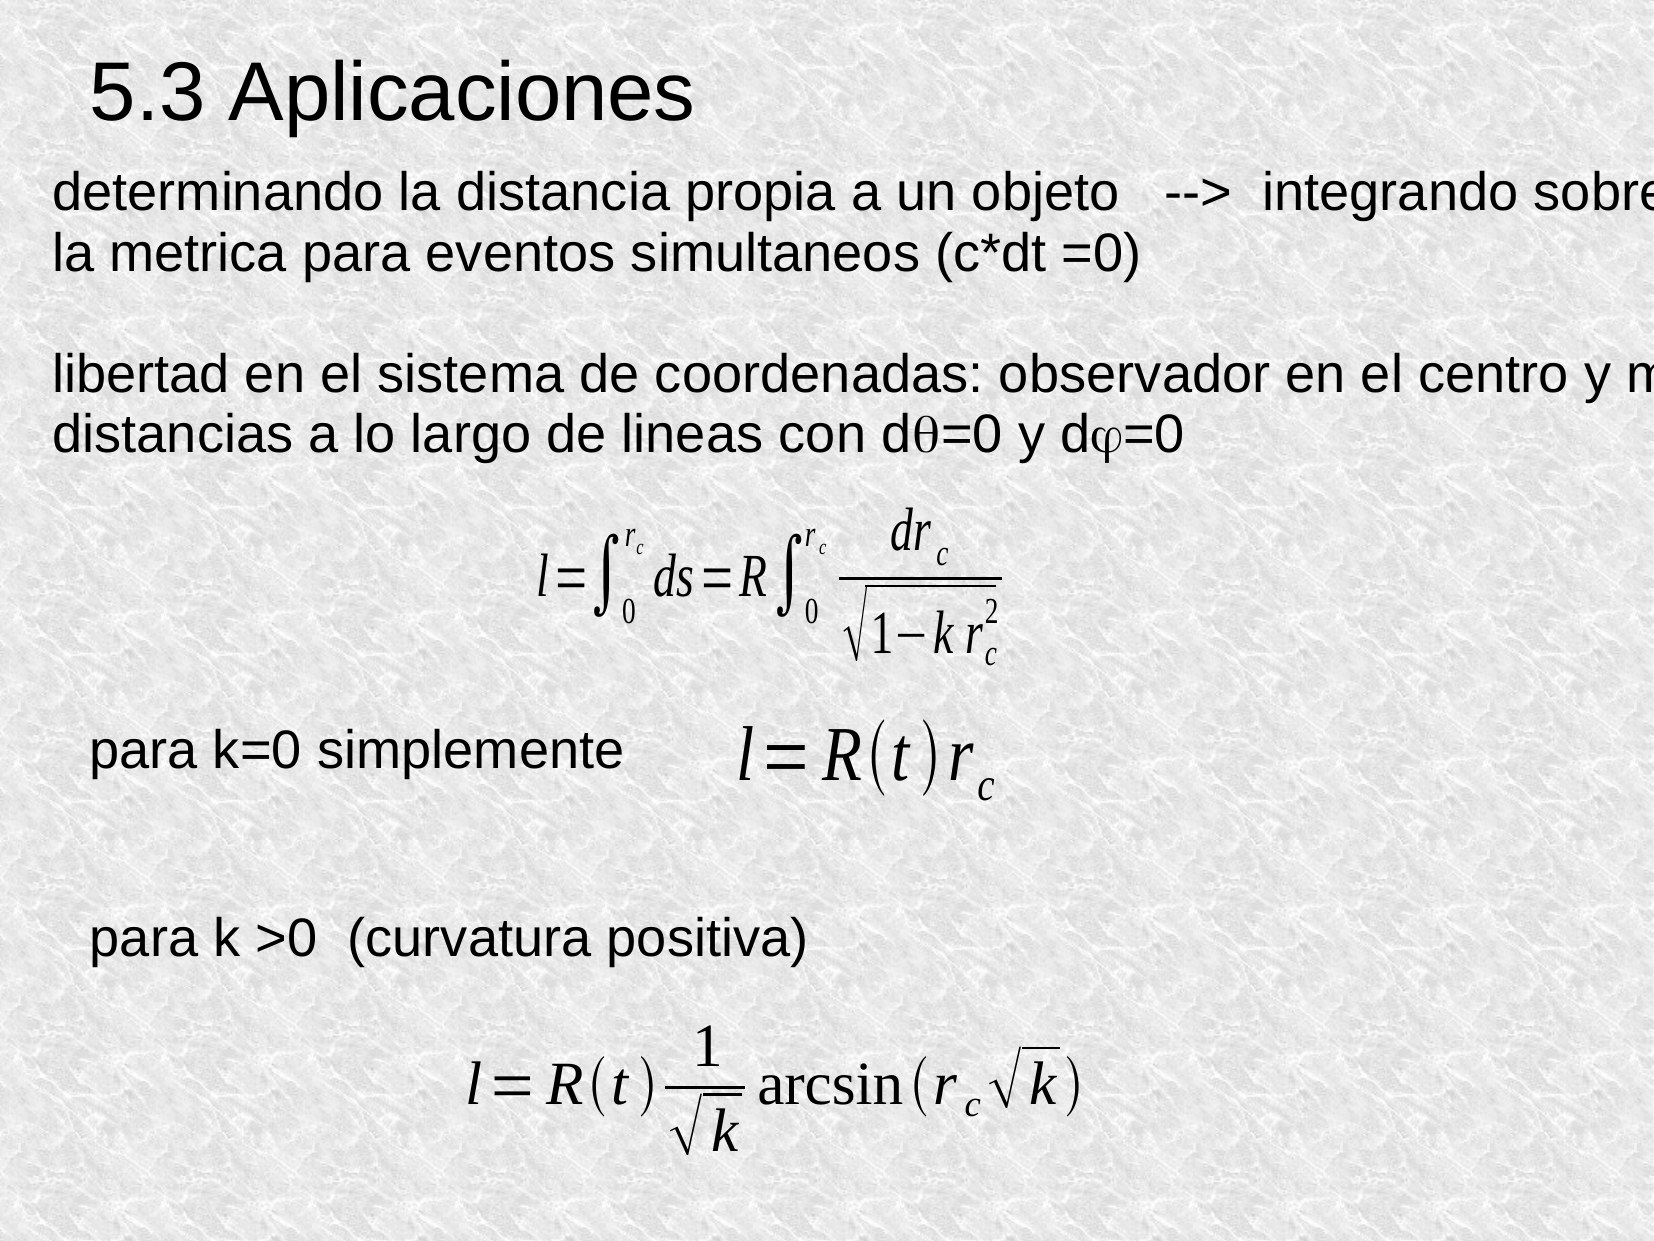

5.3 Aplicaciones
determinando la distancia propia a un objeto --> integrando sobre
la metrica para eventos simultaneos (c*dt =0)
libertad en el sistema de coordenadas: observador en el centro y medir
distancias a lo largo de lineas con d=0 y d=0
para k=0 simplemente
para k >0 (curvatura positiva)